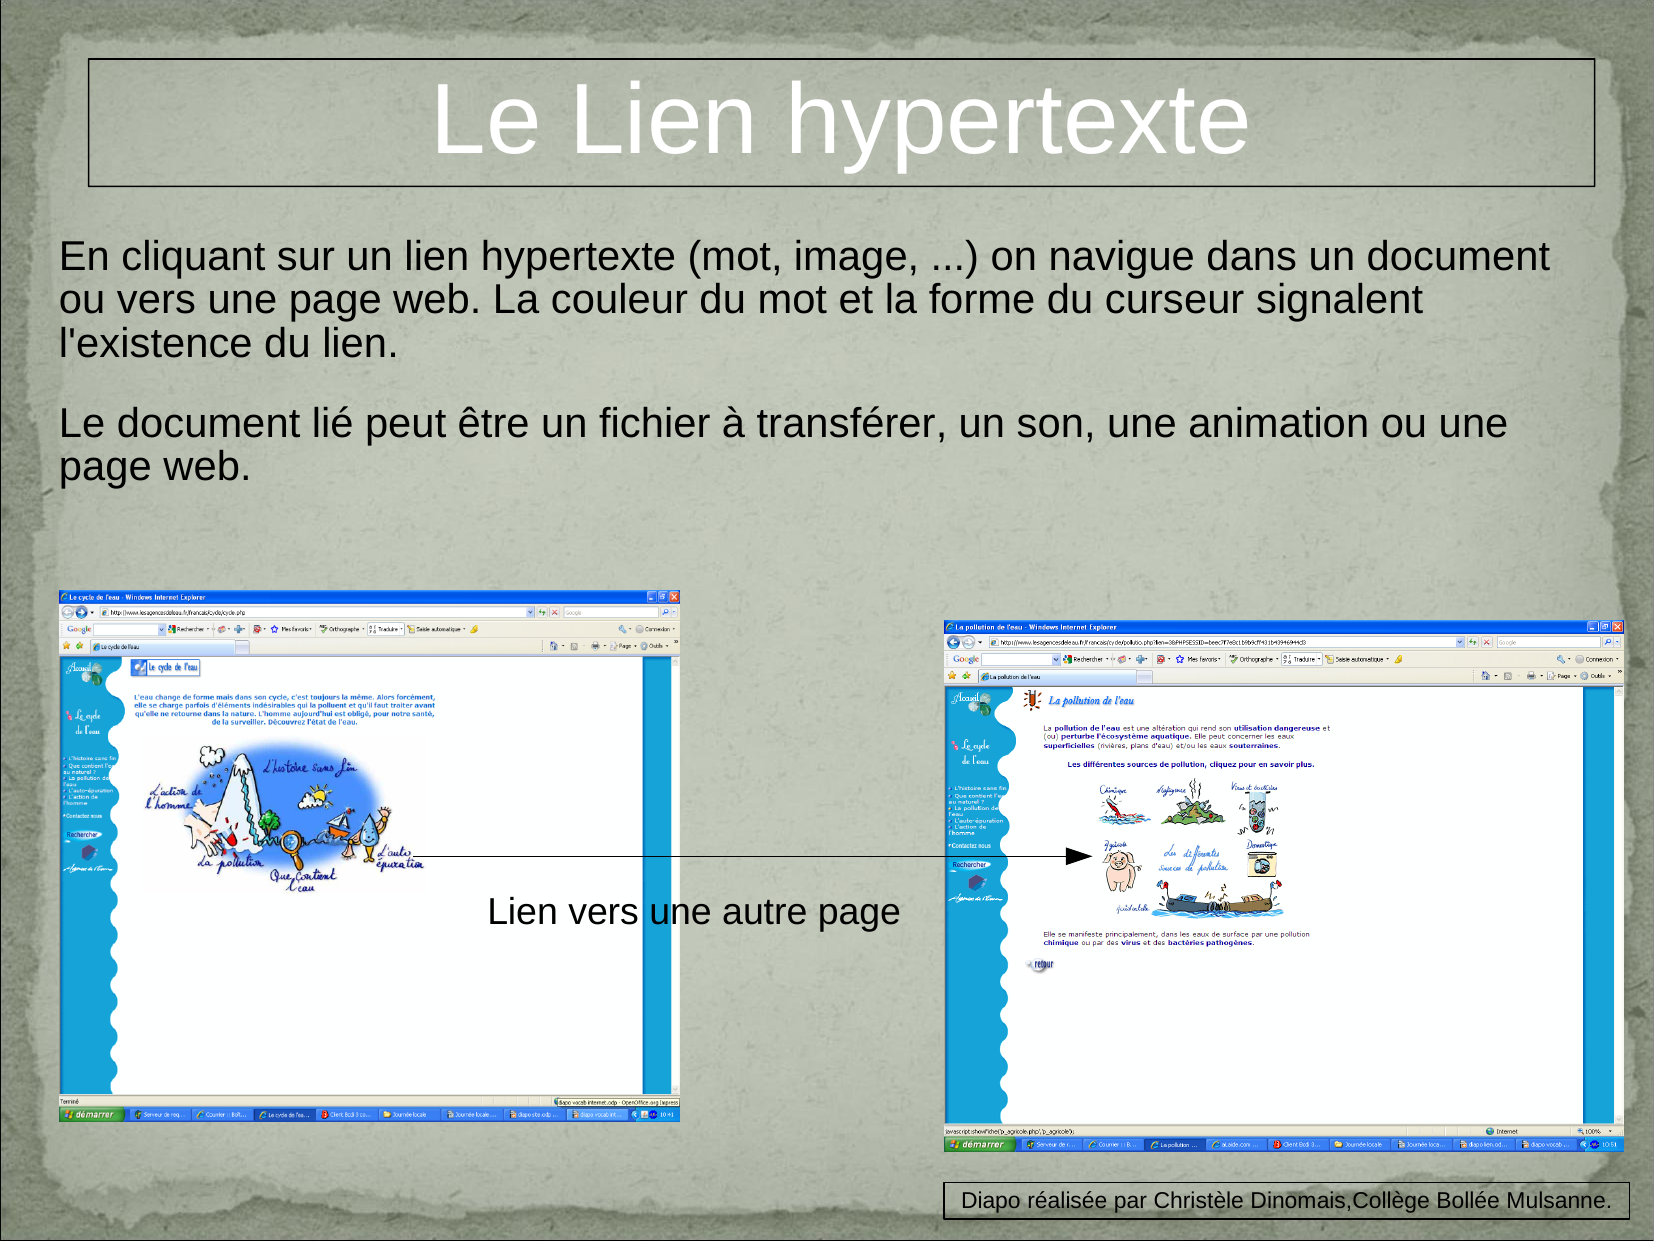

Le Lien hypertexte
En cliquant sur un lien hypertexte (mot, image, ...) on navigue dans un document ou vers une page web. La couleur du mot et la forme du curseur signalent l'existence du lien.
Le document lié peut être un fichier à transférer, un son, une animation ou une page web.
Lien vers une autre page
Diapo réalisée par Christèle Dinomais,Collège Bollée Mulsanne.